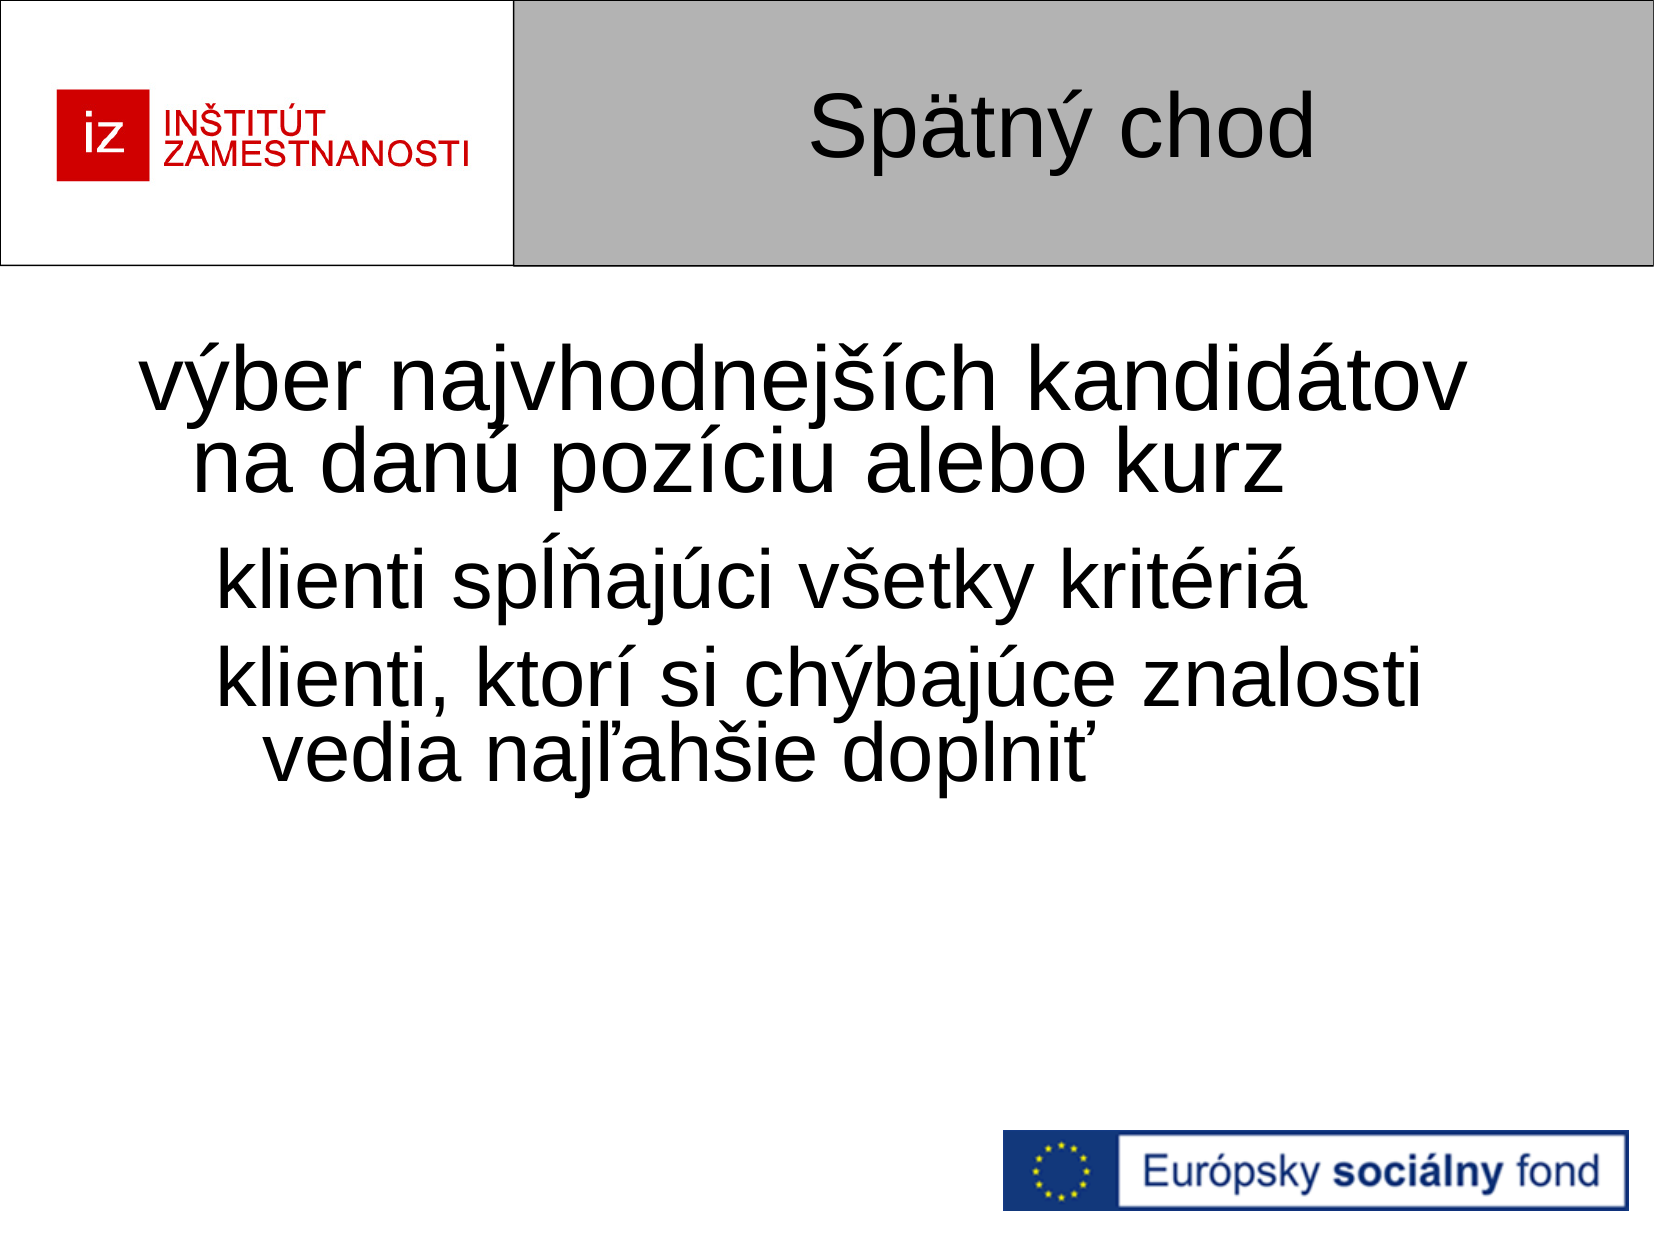

# Spätný chod
výber najvhodnejších kandidátov na danú pozíciu alebo kurz
klienti spĺňajúci všetky kritériá
klienti, ktorí si chýbajúce znalosti vedia najľahšie doplniť